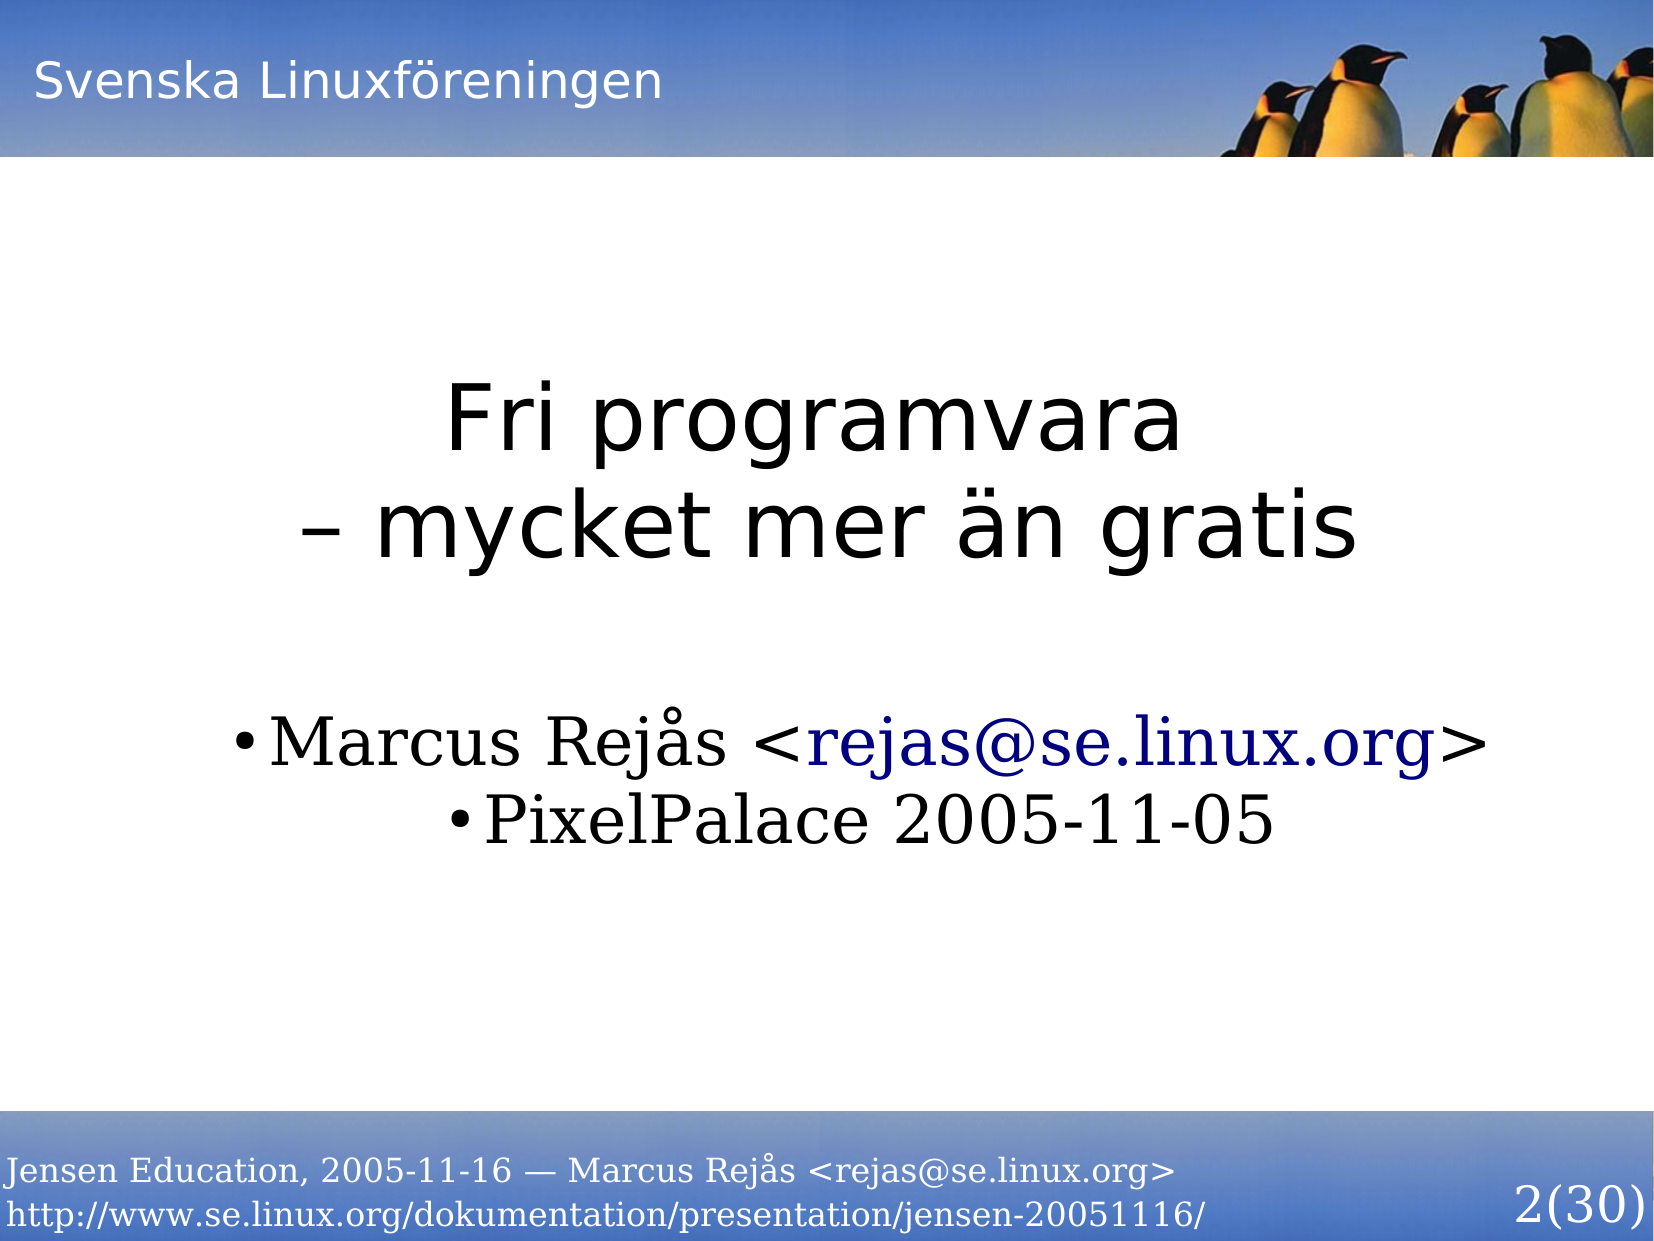

# Fri programvara – mycket mer än gratis
Marcus Rejås <rejas@se.linux.org>
PixelPalace 2005-11-05